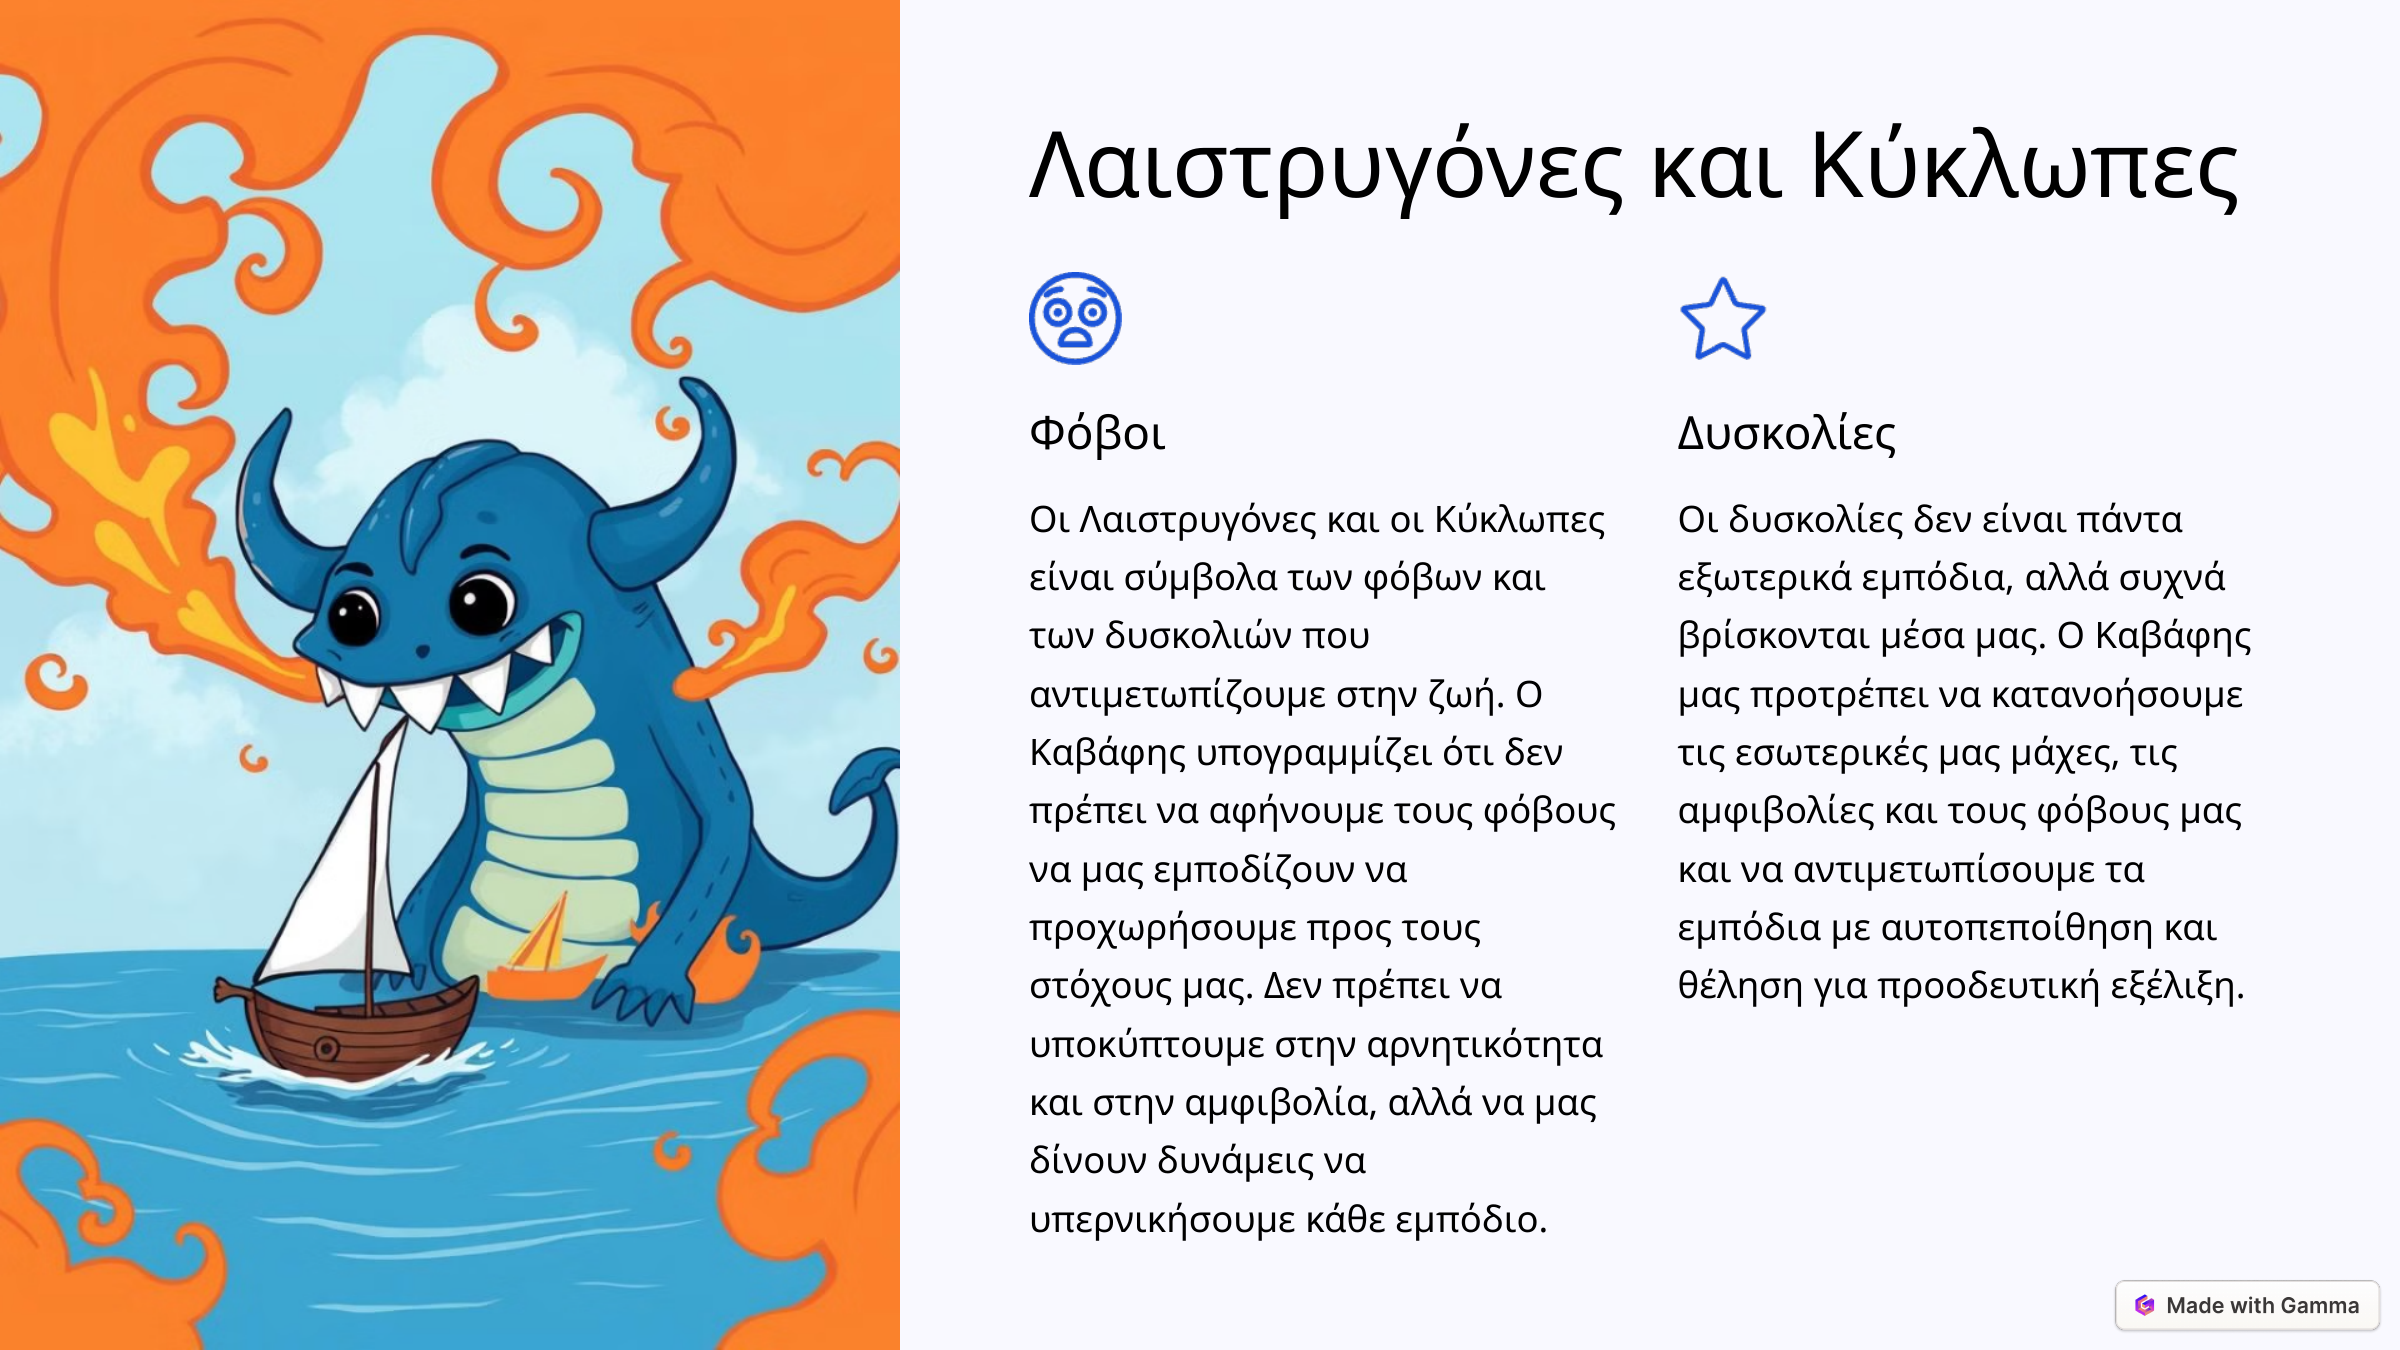

Λαιστρυγόνες και Κύκλωπες
Φόβοι
Δυσκολίες
Οι Λαιστρυγόνες και οι Κύκλωπες είναι σύμβολα των φόβων και των δυσκολιών που αντιμετωπίζουμε στην ζωή. Ο Καβάφης υπογραμμίζει ότι δεν πρέπει να αφήνουμε τους φόβους να μας εμποδίζουν να προχωρήσουμε προς τους στόχους μας. Δεν πρέπει να υποκύπτουμε στην αρνητικότητα και στην αμφιβολία, αλλά να μας δίνουν δυνάμεις να υπερνικήσουμε κάθε εμπόδιο.
Οι δυσκολίες δεν είναι πάντα εξωτερικά εμπόδια, αλλά συχνά βρίσκονται μέσα μας. Ο Καβάφης μας προτρέπει να κατανοήσουμε τις εσωτερικές μας μάχες, τις αμφιβολίες και τους φόβους μας και να αντιμετωπίσουμε τα εμπόδια με αυτοπεποίθηση και θέληση για προοδευτική εξέλιξη.